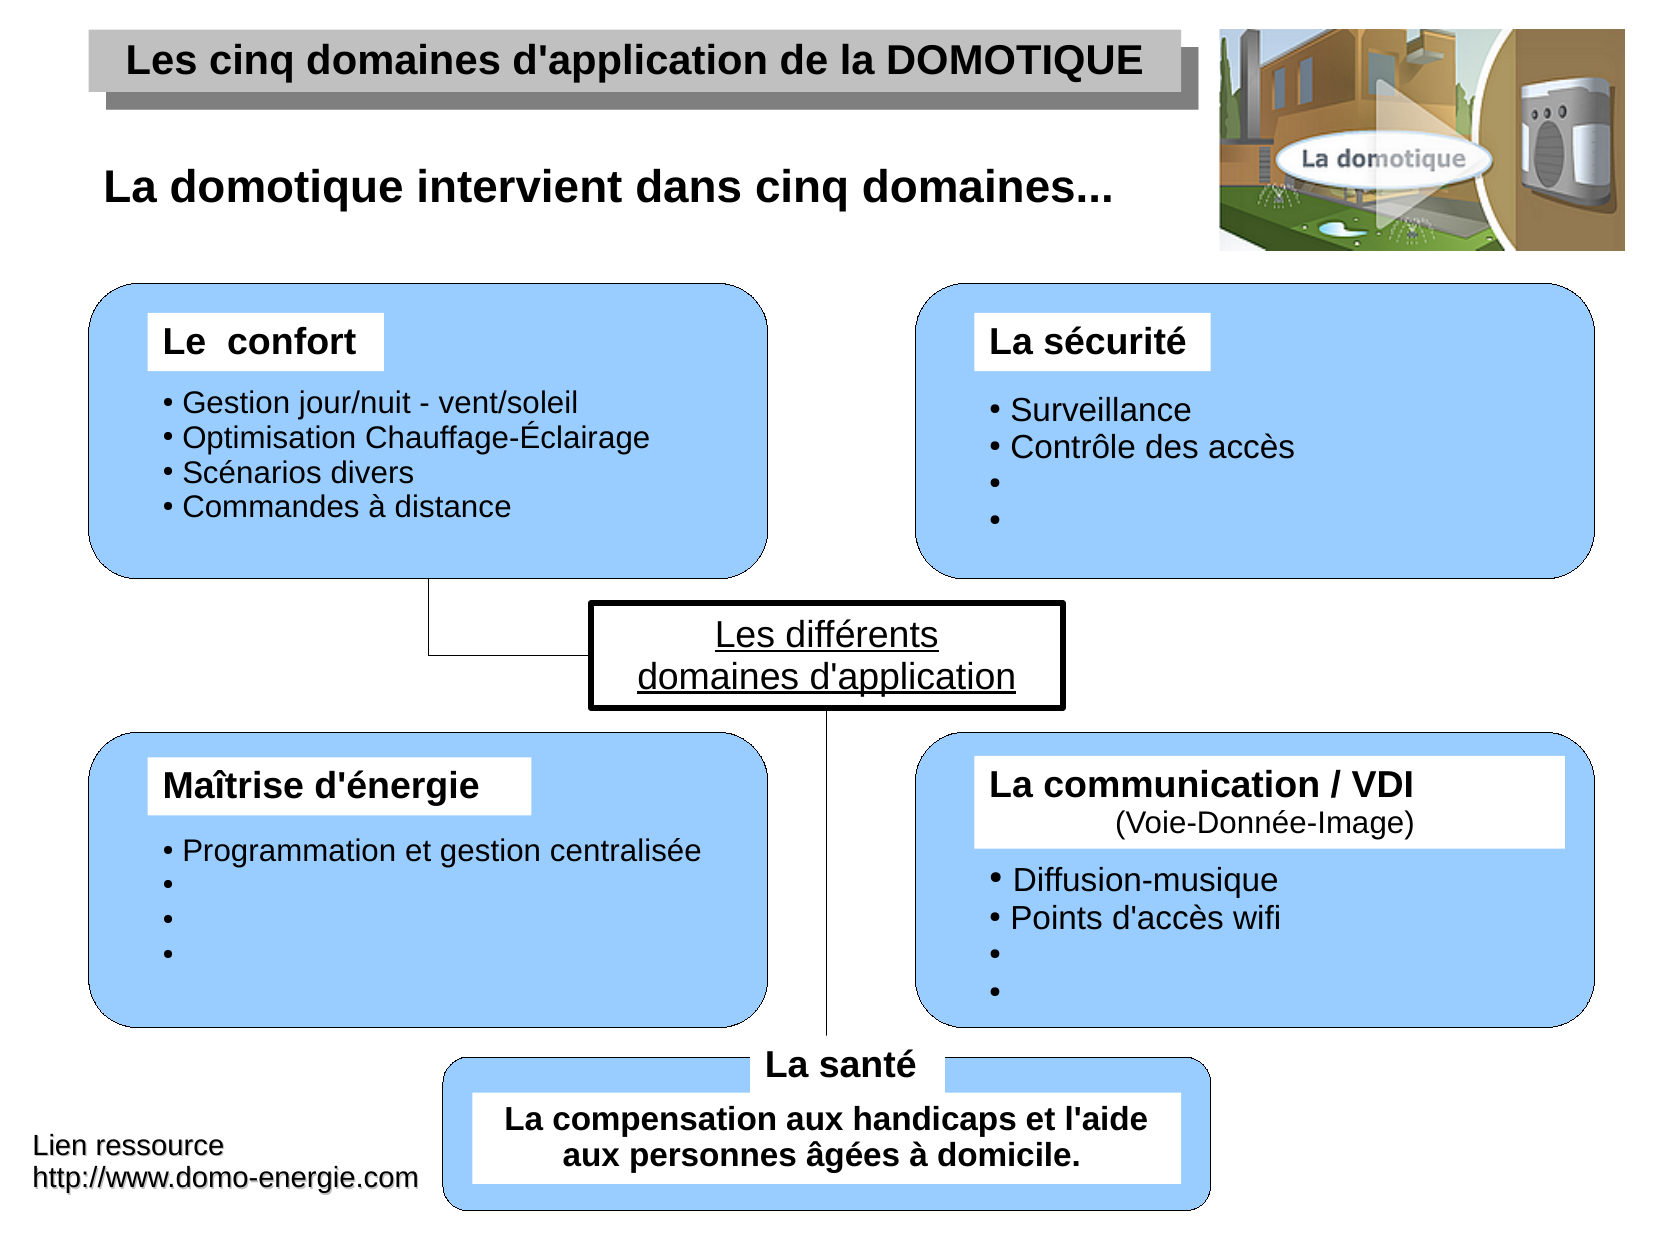

Les cinq domaines d'application de la DOMOTIQUE
La domotique intervient dans cinq domaines...
Le confort
La sécurité
 Gestion jour/nuit - vent/soleil
 Optimisation Chauffage-Éclairage
 Scénarios divers
 Commandes à distance
 Surveillance
 Contrôle des accès
Les différents
domaines d'application
La communication / VDI
(Voie-Donnée-Image)
Maîtrise d'énergie
 Programmation et gestion centralisée
 Diffusion-musique
 Points d'accès wifi
La santé
La compensation aux handicaps et l'aide aux personnes âgées à domicile.
Lien ressource
http://www.domo-energie.com